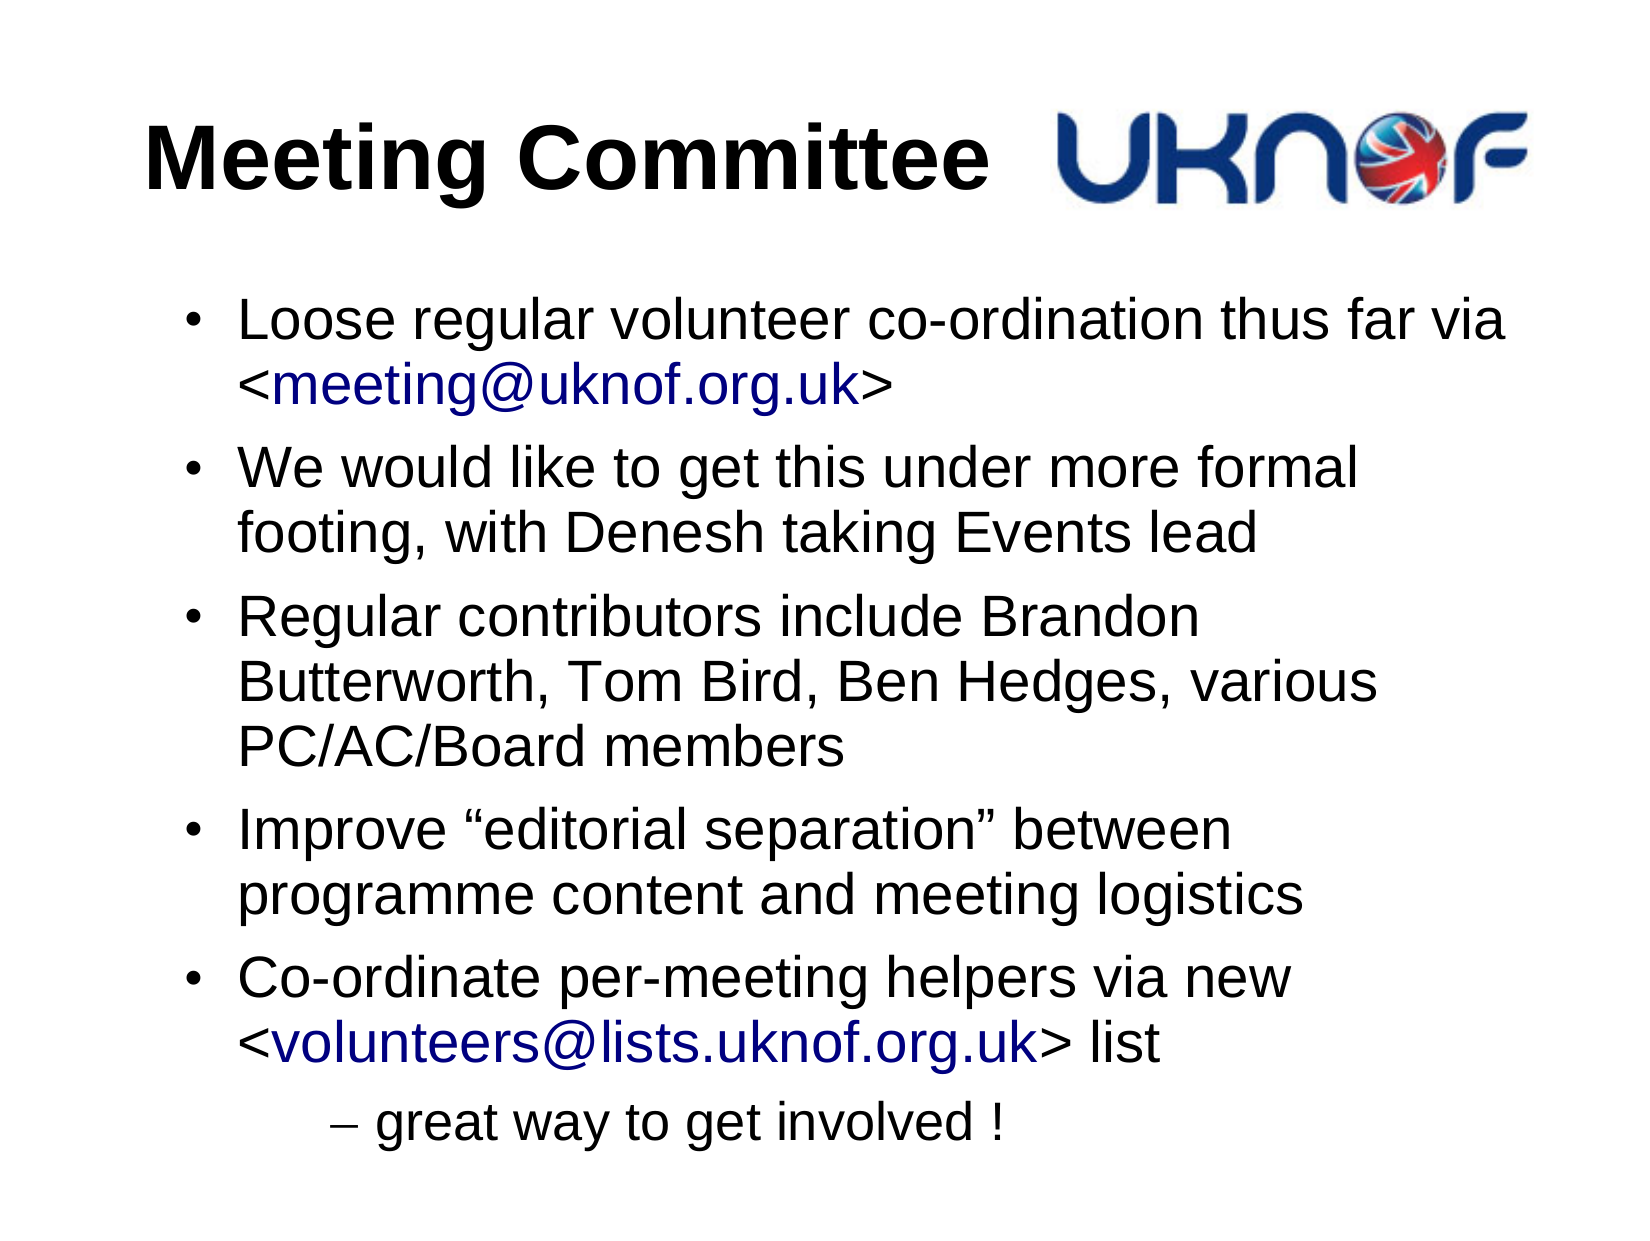

# Meeting Committee
Loose regular volunteer co-ordination thus far via
<meeting@uknof.org.uk>
We would like to get this under more formal footing, with Denesh taking Events lead
Regular contributors include Brandon Butterworth, Tom Bird, Ben Hedges, various PC/AC/Board members
Improve “editorial separation” between programme content and meeting logistics
Co-ordinate per-meeting helpers via new
<volunteers@lists.uknof.org.uk> list
great way to get involved !